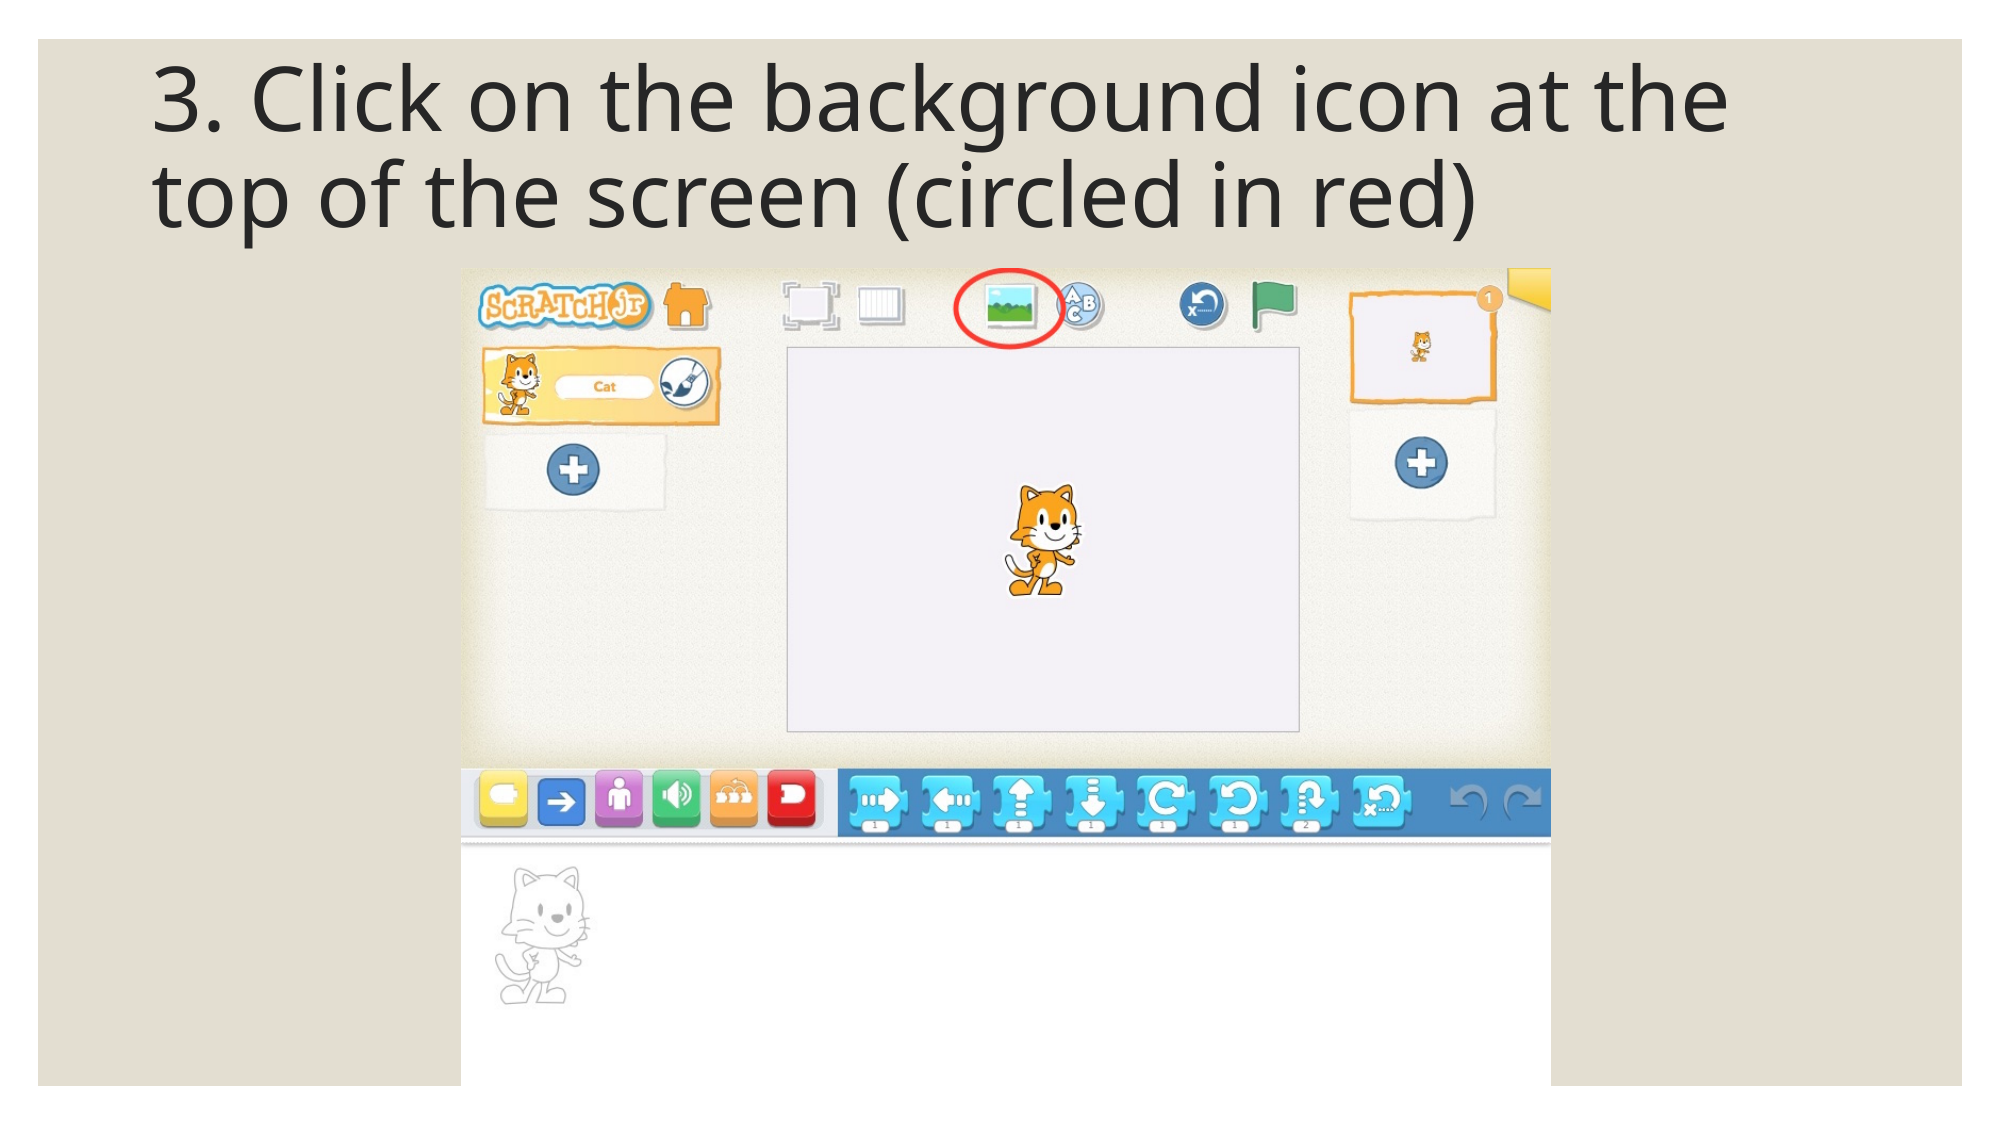

# 3. Click on the background icon at the top of the screen (circled in red)